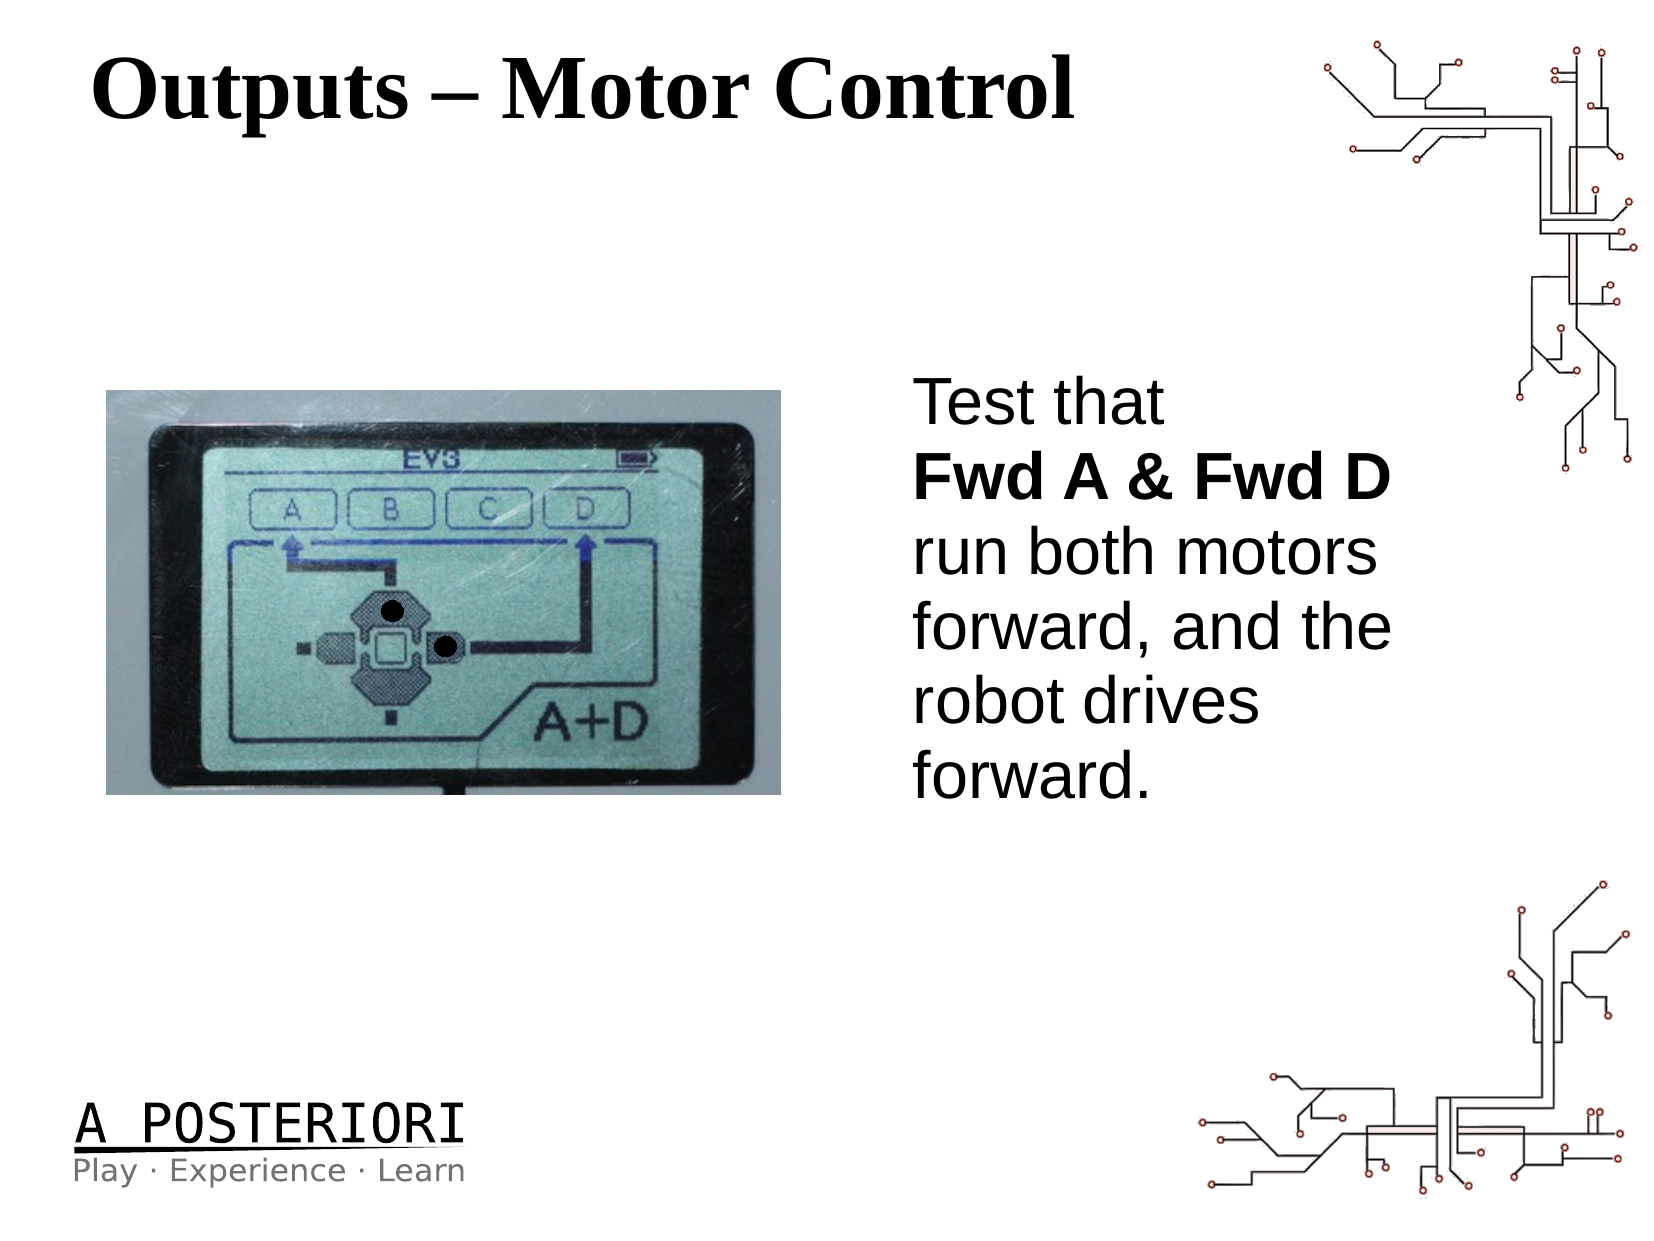

# Outputs – Motor Control
Test that
Fwd A & Fwd D
run both motors forward, and the robot drives forward.